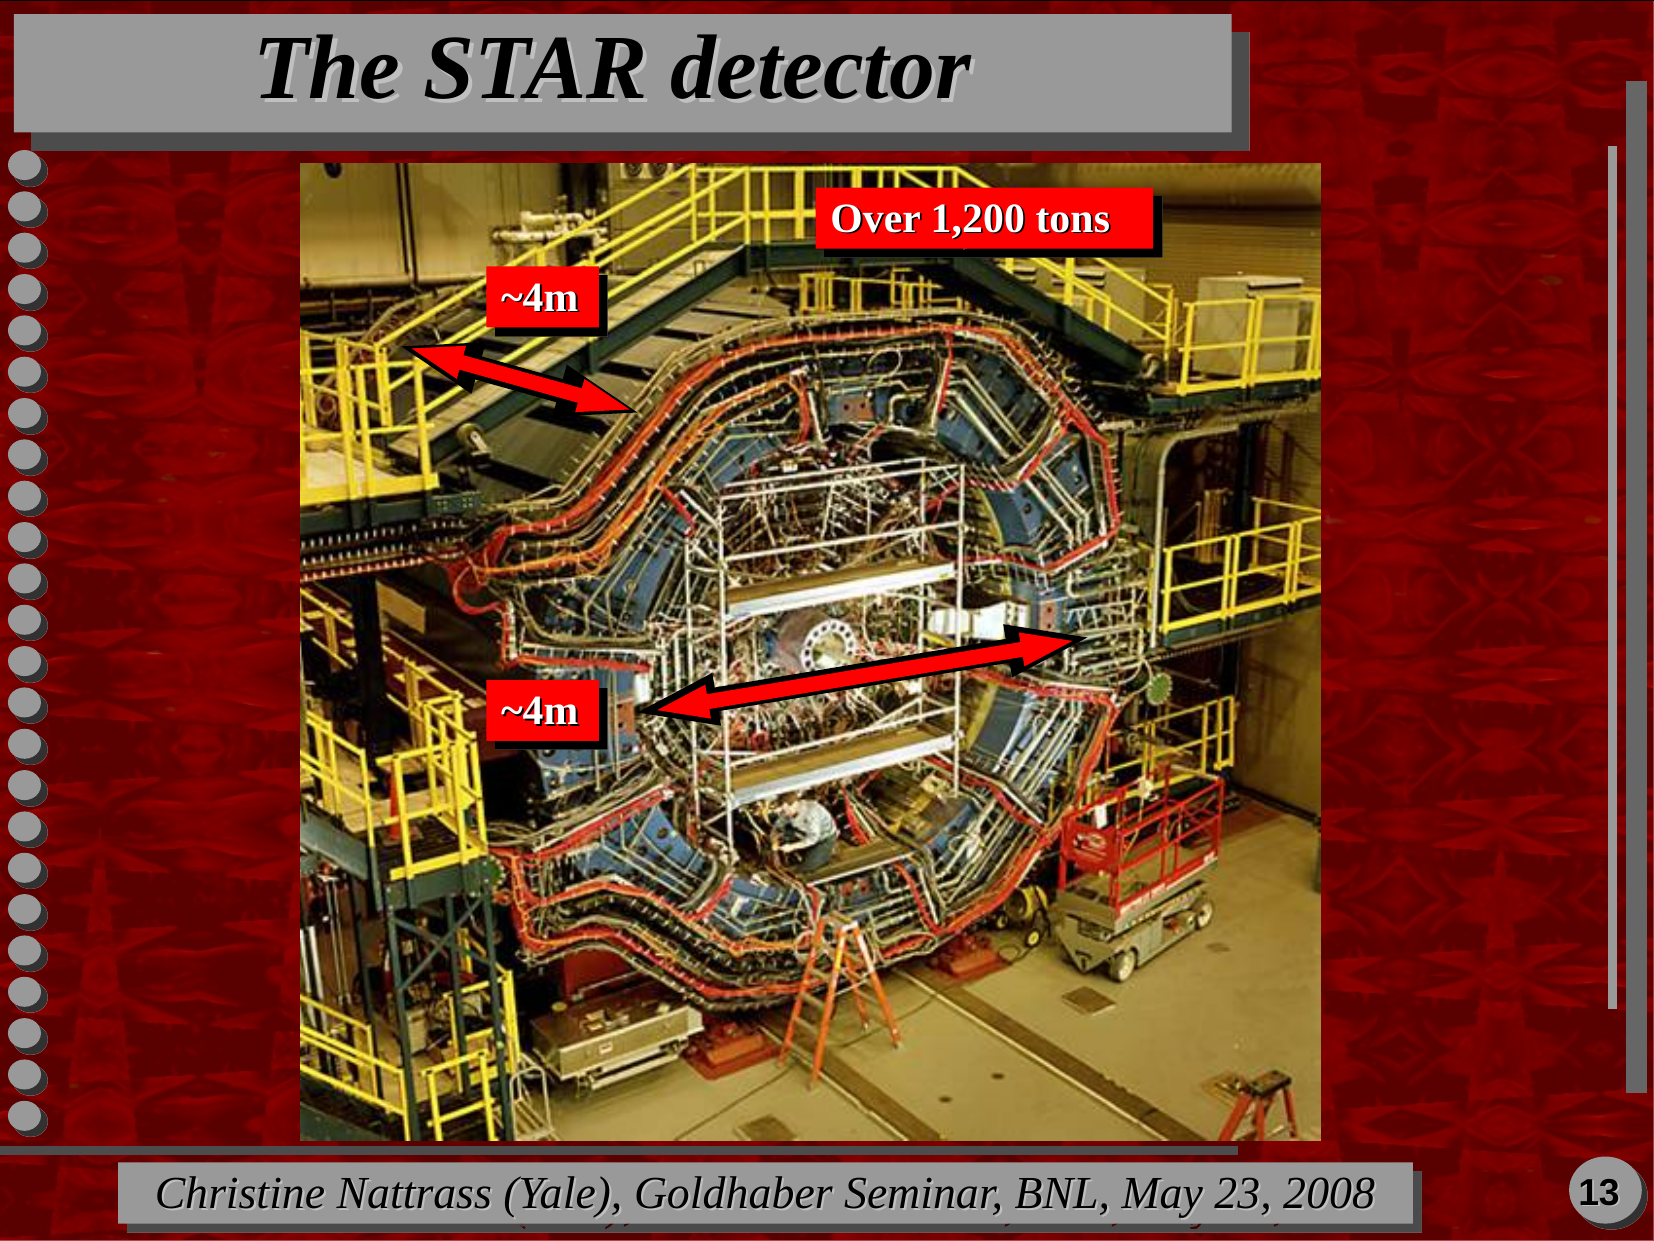

# The STAR detector
Over 1,200 tons
~4m
~4m